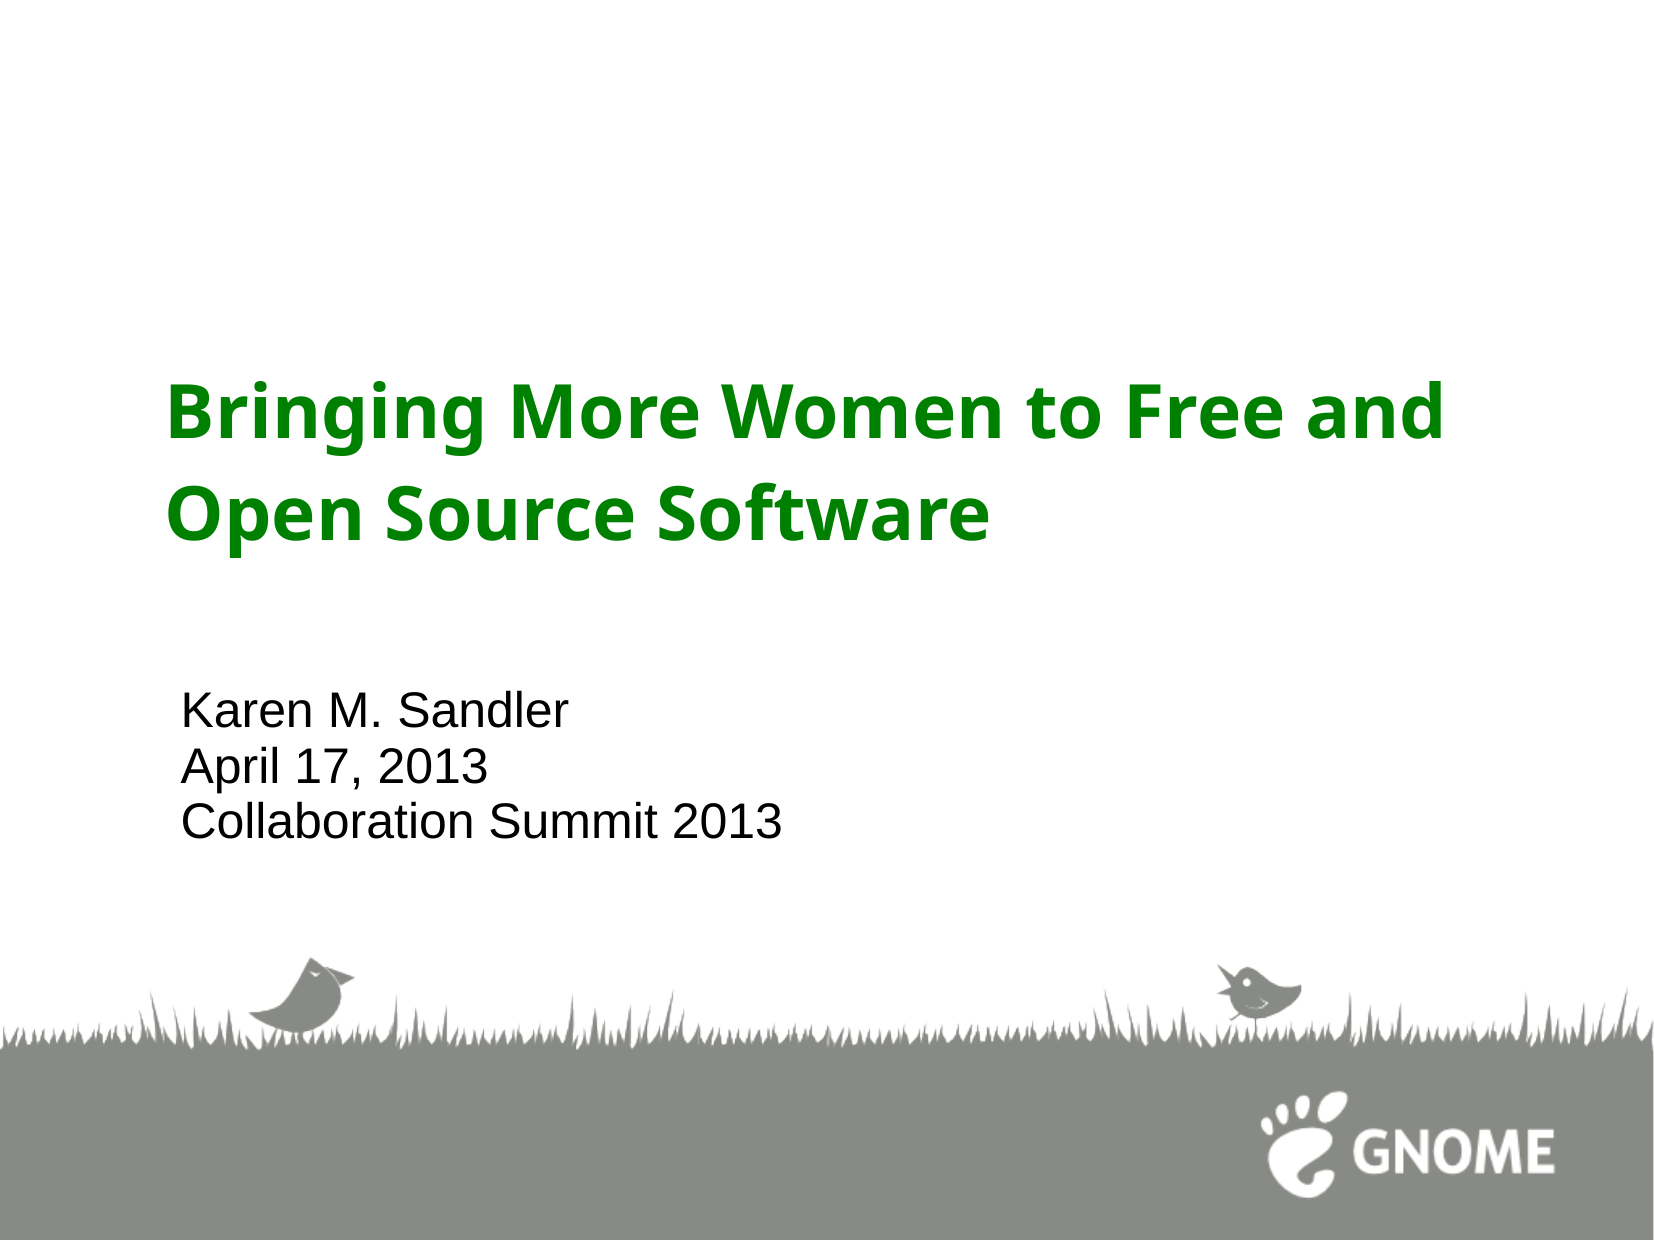

Bringing More Women to Free and Open Source Software
Karen M. Sandler
April 17, 2013
Collaboration Summit 2013